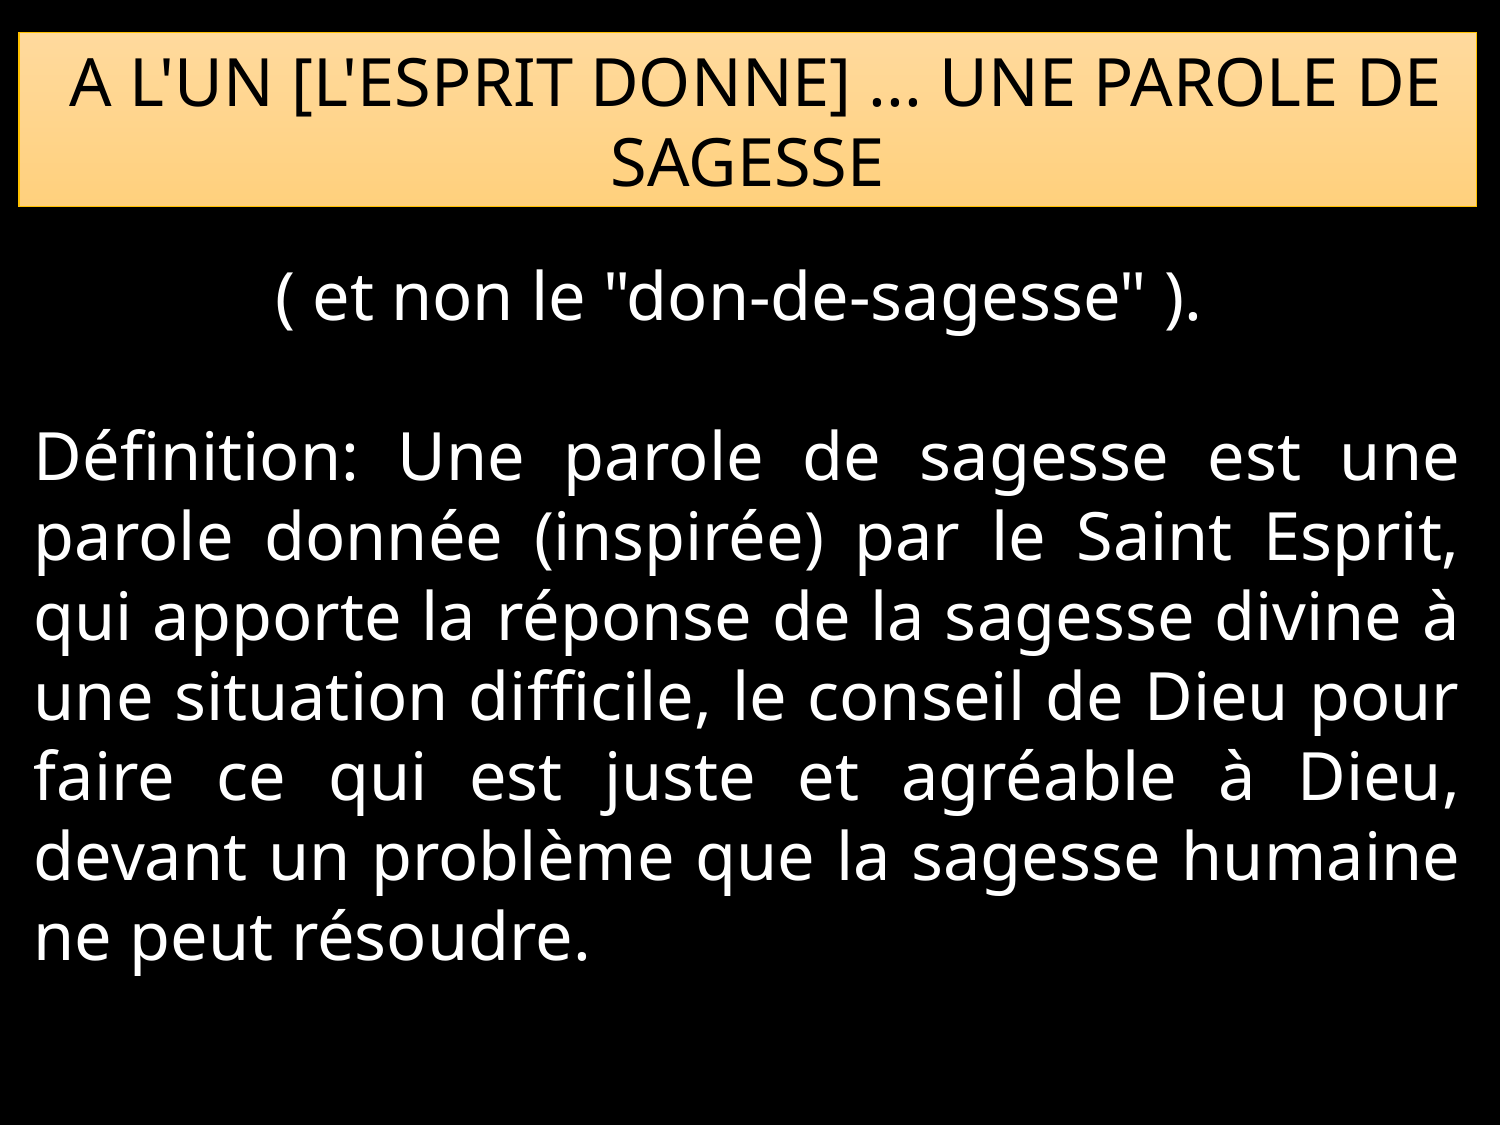

A L'UN [L'ESPRIT DONNE] ... UNE PAROLE DE SAGESSE
( et non le "don-de-sagesse" ).
Définition: Une parole de sagesse est une parole donnée (inspirée) par le Saint Esprit, qui apporte la réponse de la sagesse divine à une situation difficile, le conseil de Dieu pour faire ce qui est juste et agréable à Dieu, devant un problème que la sagesse humaine ne peut résoudre.